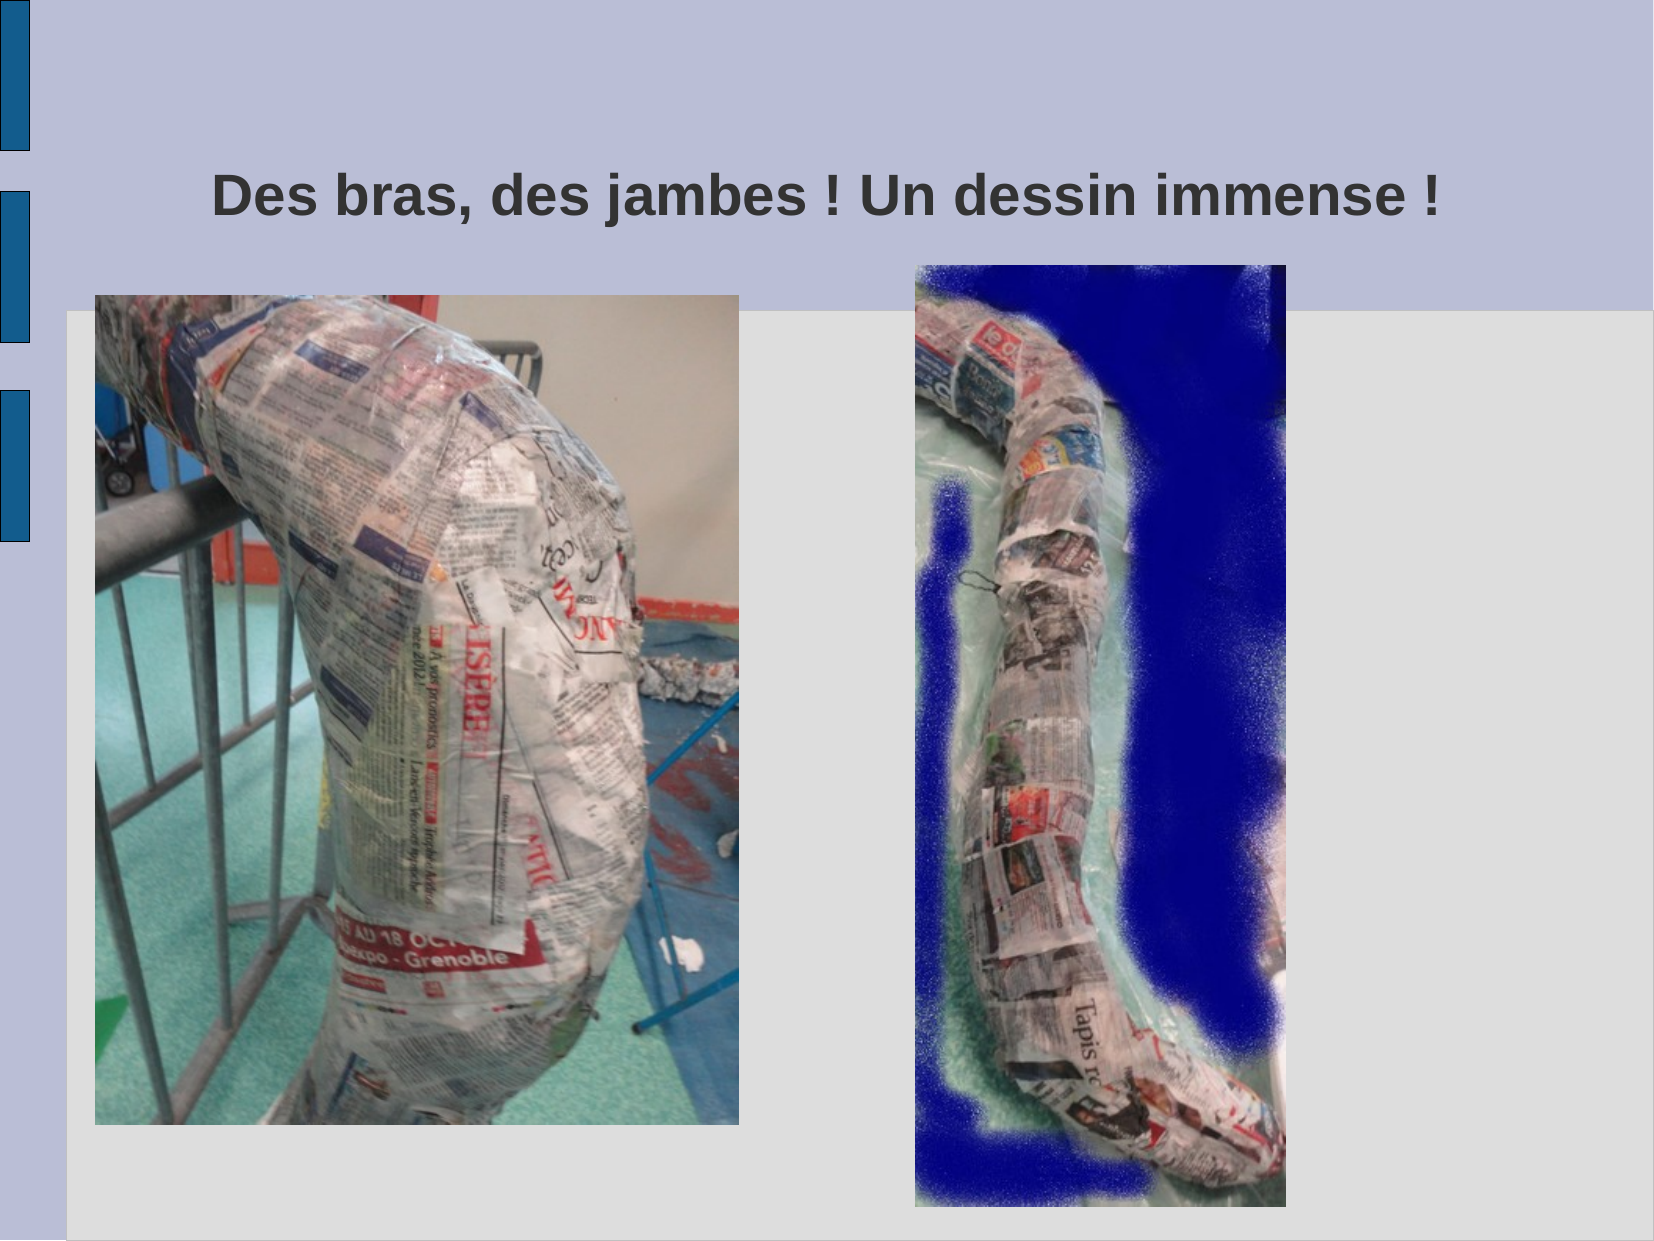

# Des bras, des jambes ! Un dessin immense !